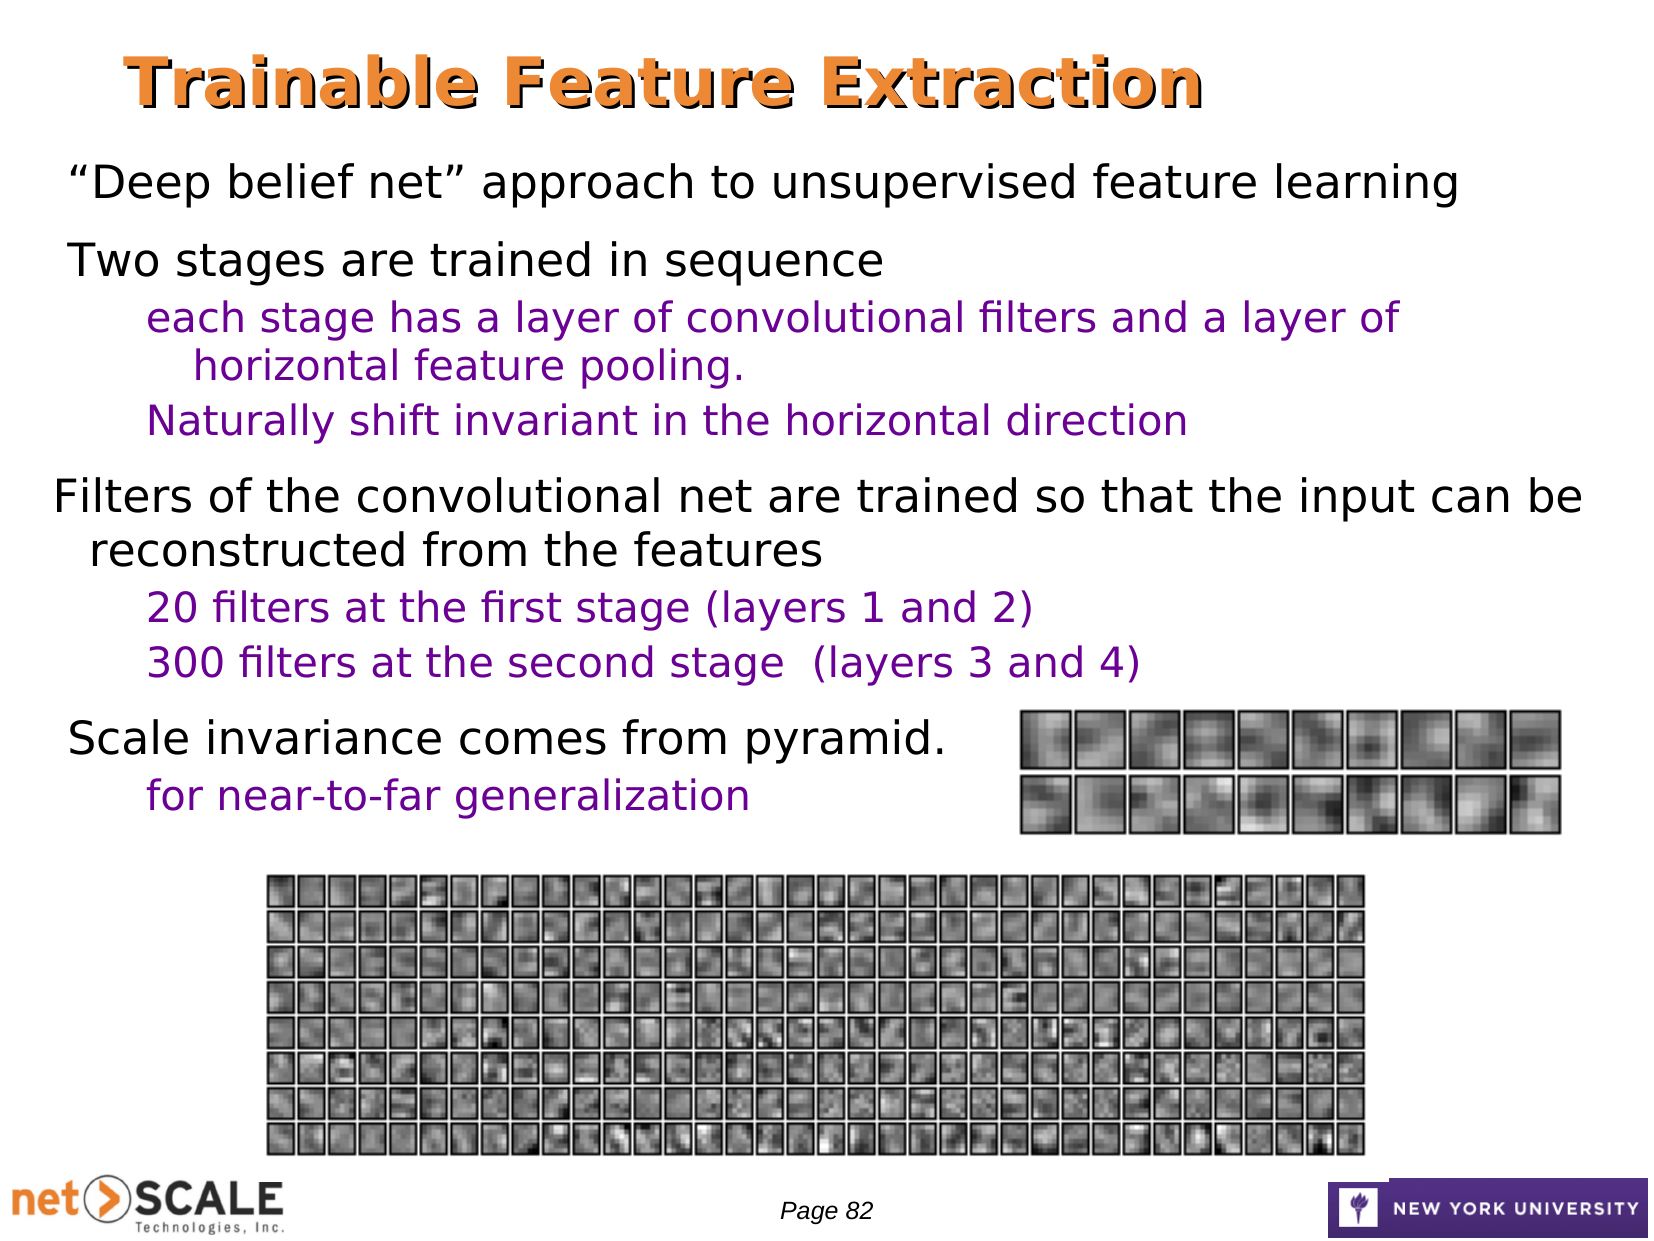

# Trainable Feature Extraction
 “Deep belief net” approach to unsupervised feature learning
 Two stages are trained in sequence
each stage has a layer of convolutional filters and a layer of horizontal feature pooling.
Naturally shift invariant in the horizontal direction
Filters of the convolutional net are trained so that the input can be reconstructed from the features
20 filters at the first stage (layers 1 and 2)
300 filters at the second stage (layers 3 and 4)
 Scale invariance comes from pyramid.
for near-to-far generalization